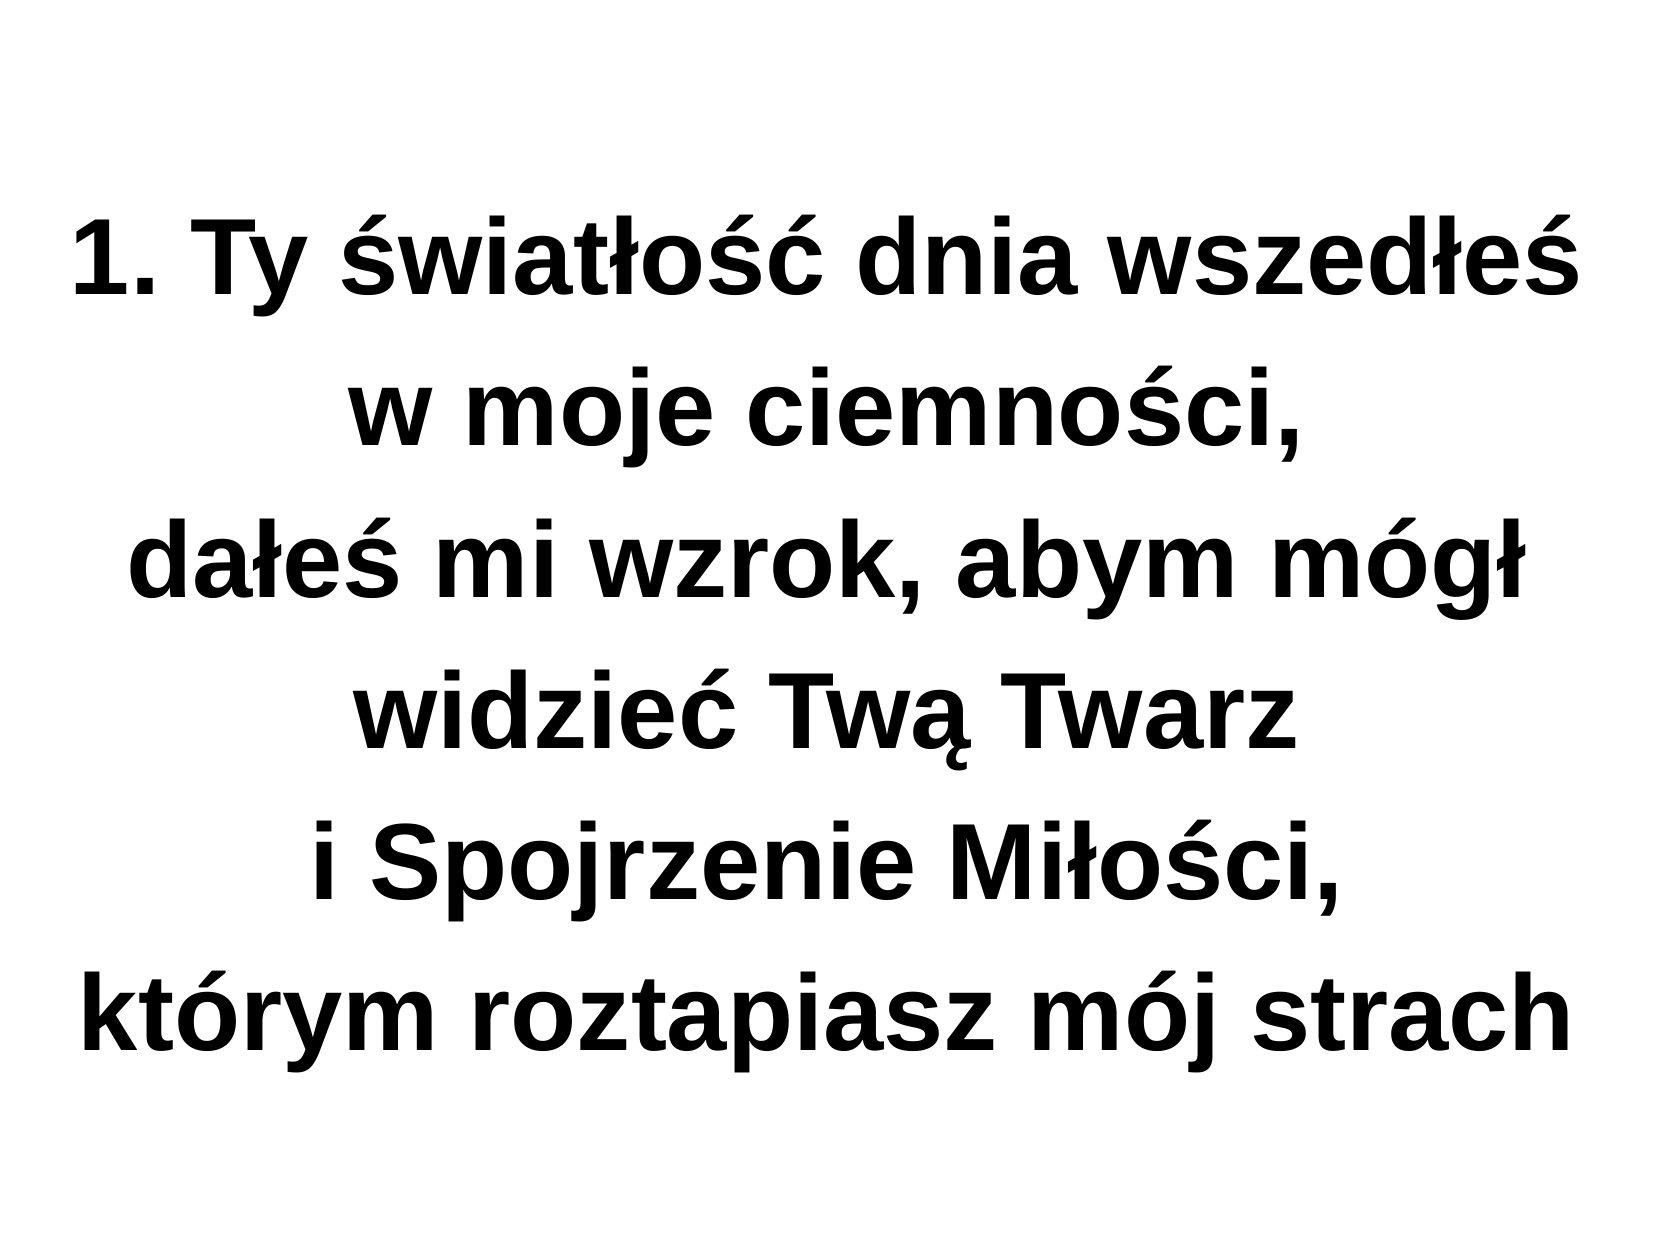

# 1. Ty światłość dnia wszedłeś
w moje ciemności,
dałeś mi wzrok, abym mógł
widzieć Twą Twarz
i Spojrzenie Miłości,
którym roztapiasz mój strach